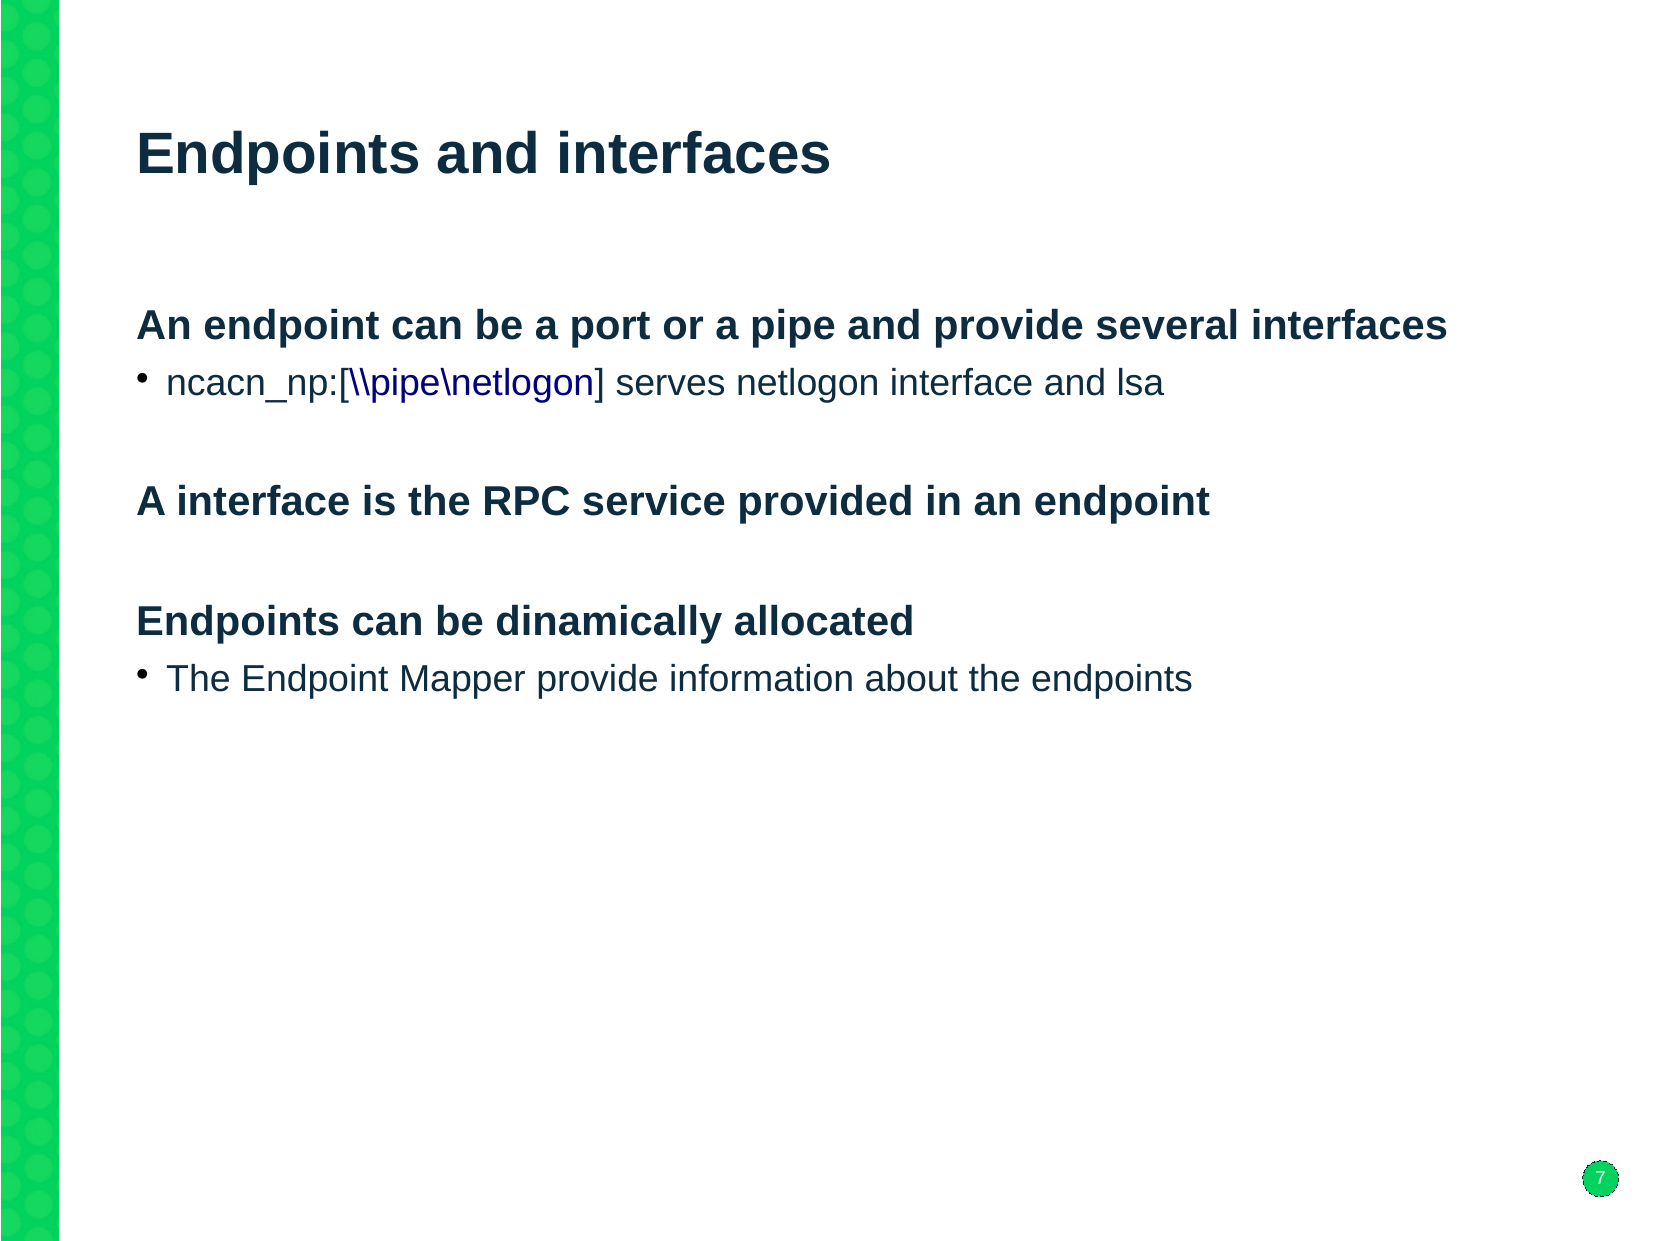

# Endpoints and interfaces
An endpoint can be a port or a pipe and provide several interfaces
ncacn_np:[\\pipe\netlogon] serves netlogon interface and lsa
A interface is the RPC service provided in an endpoint
Endpoints can be dinamically allocated
The Endpoint Mapper provide information about the endpoints
7